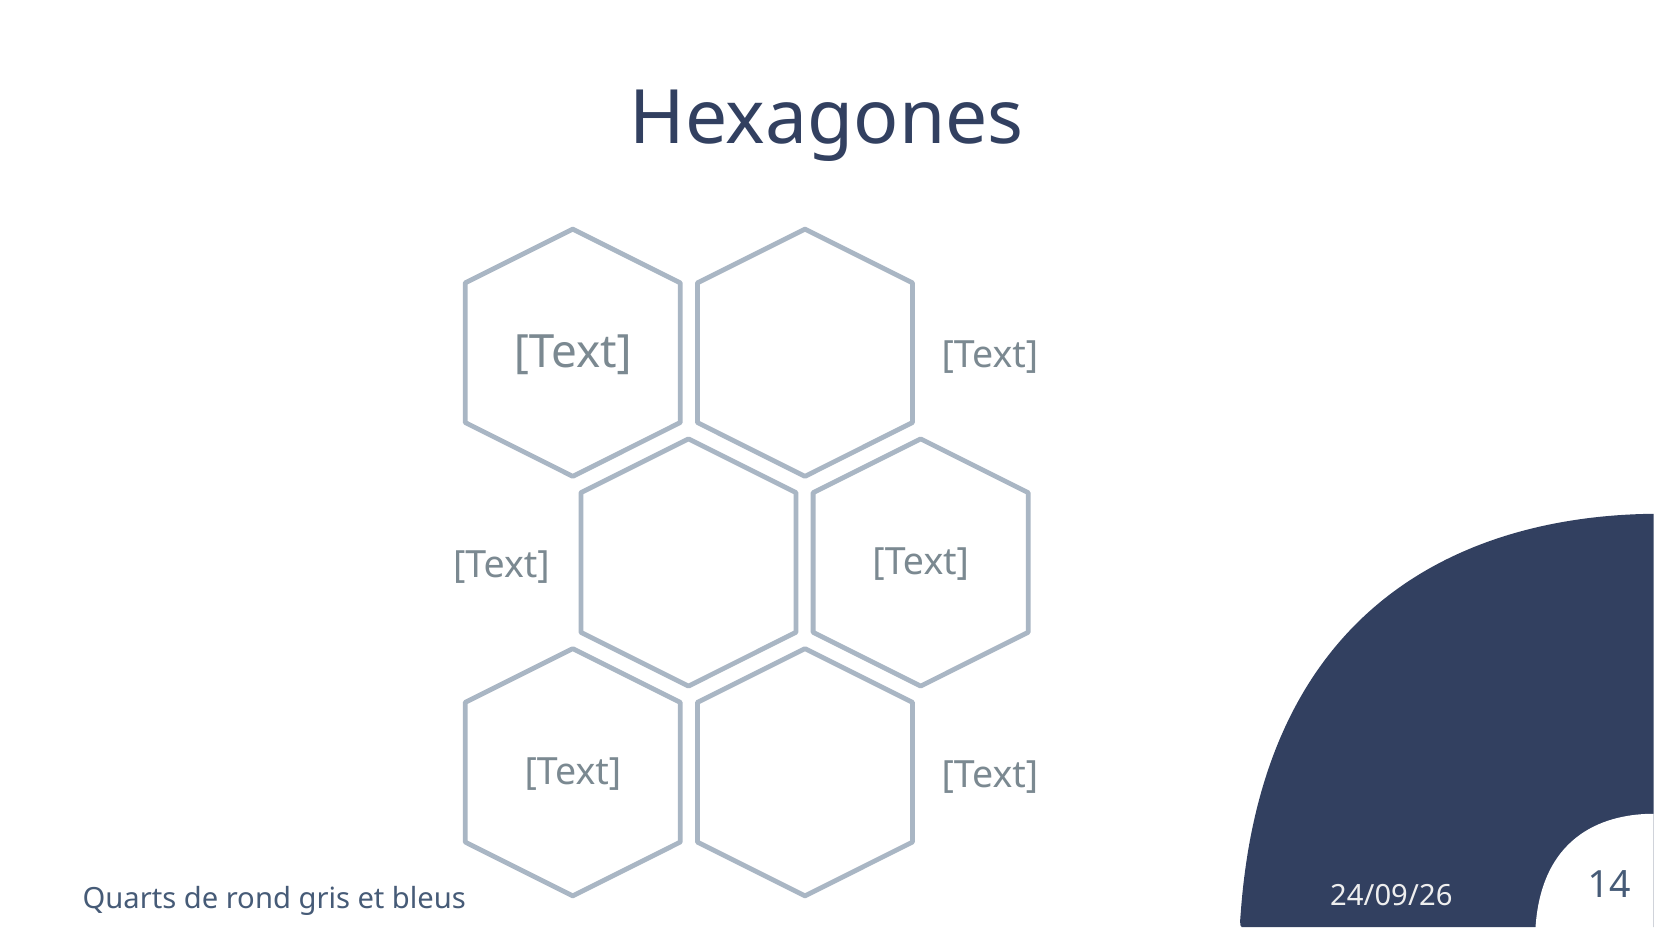

# Hexagones
[Text]
[Text]
[Text]
[Text]
[Text]
[Text]
14
Quarts de rond gris et bleus